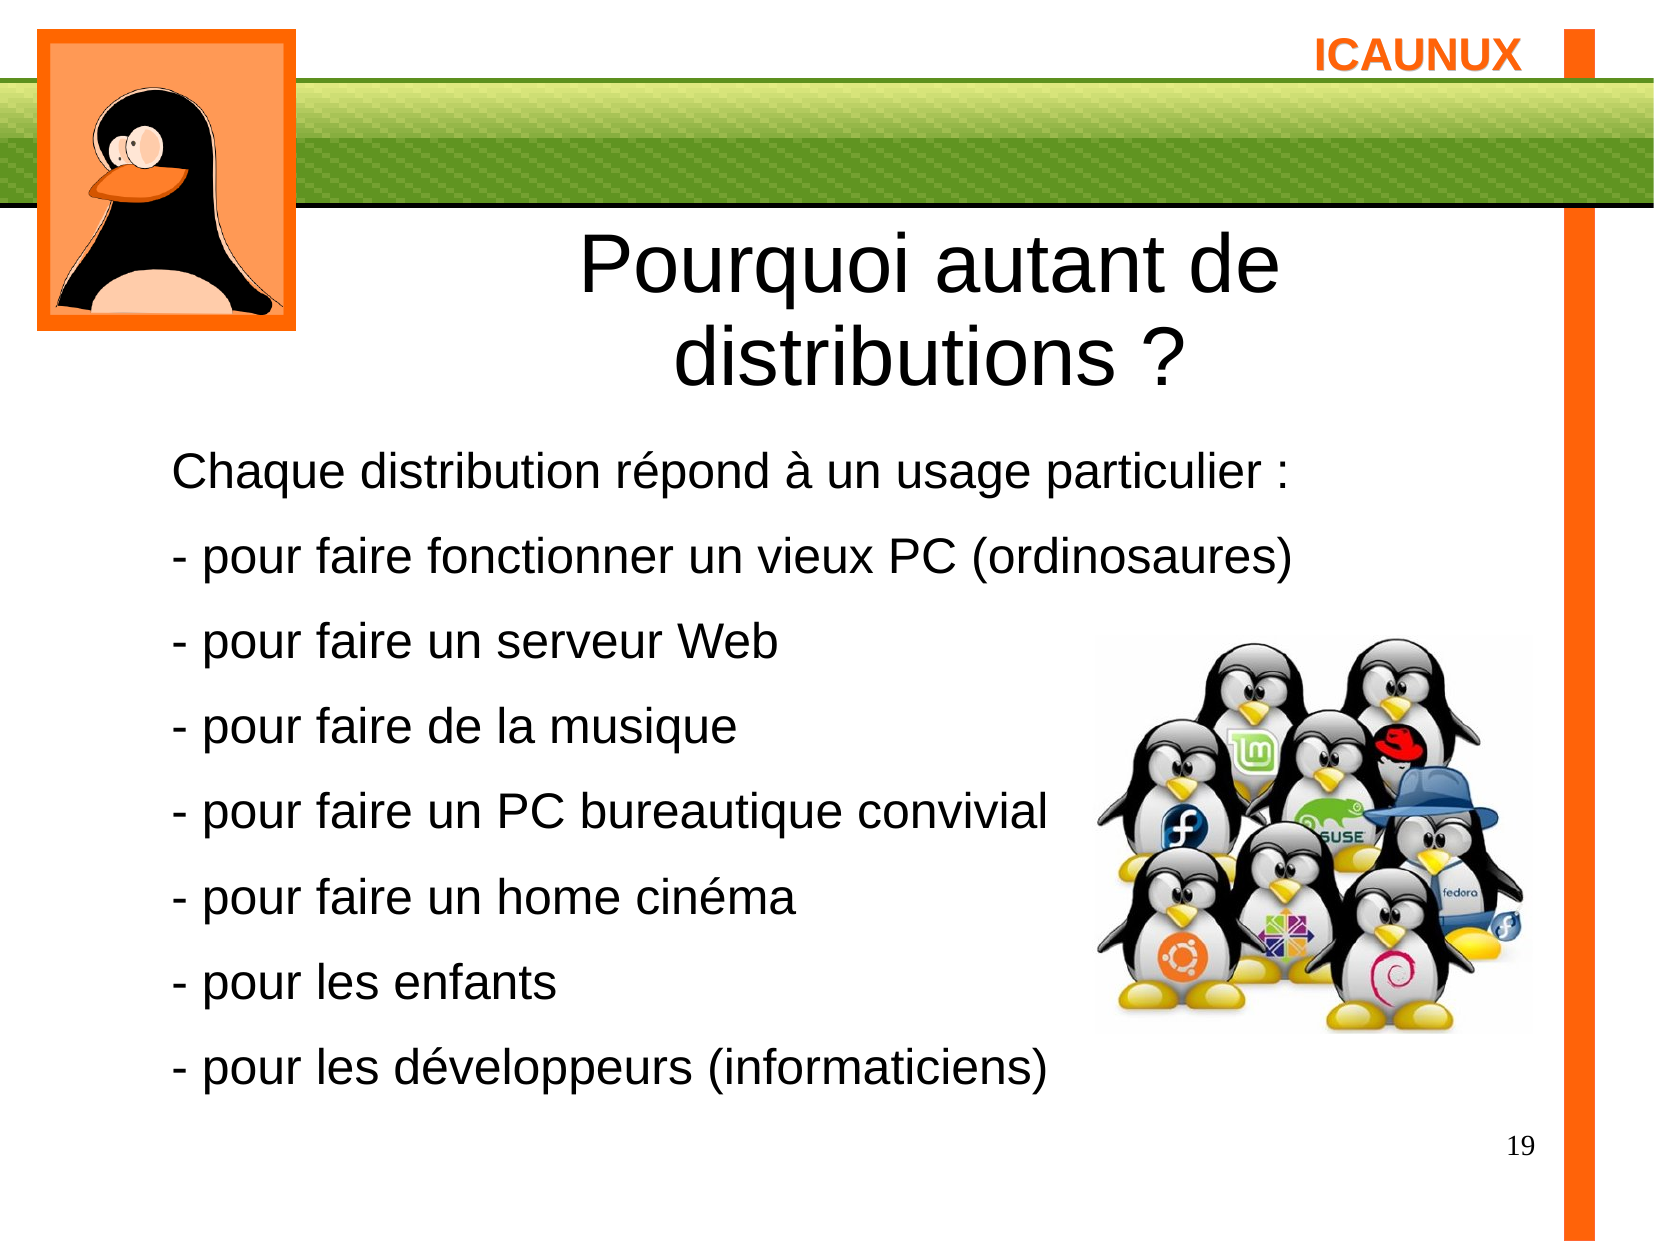

# Pourquoi autant de distributions ?
Chaque distribution répond à un usage particulier :
- pour faire fonctionner un vieux PC (ordinosaures)
- pour faire un serveur Web
- pour faire de la musique
- pour faire un PC bureautique convivial
- pour faire un home cinéma
- pour les enfants
- pour les développeurs (informaticiens)
19